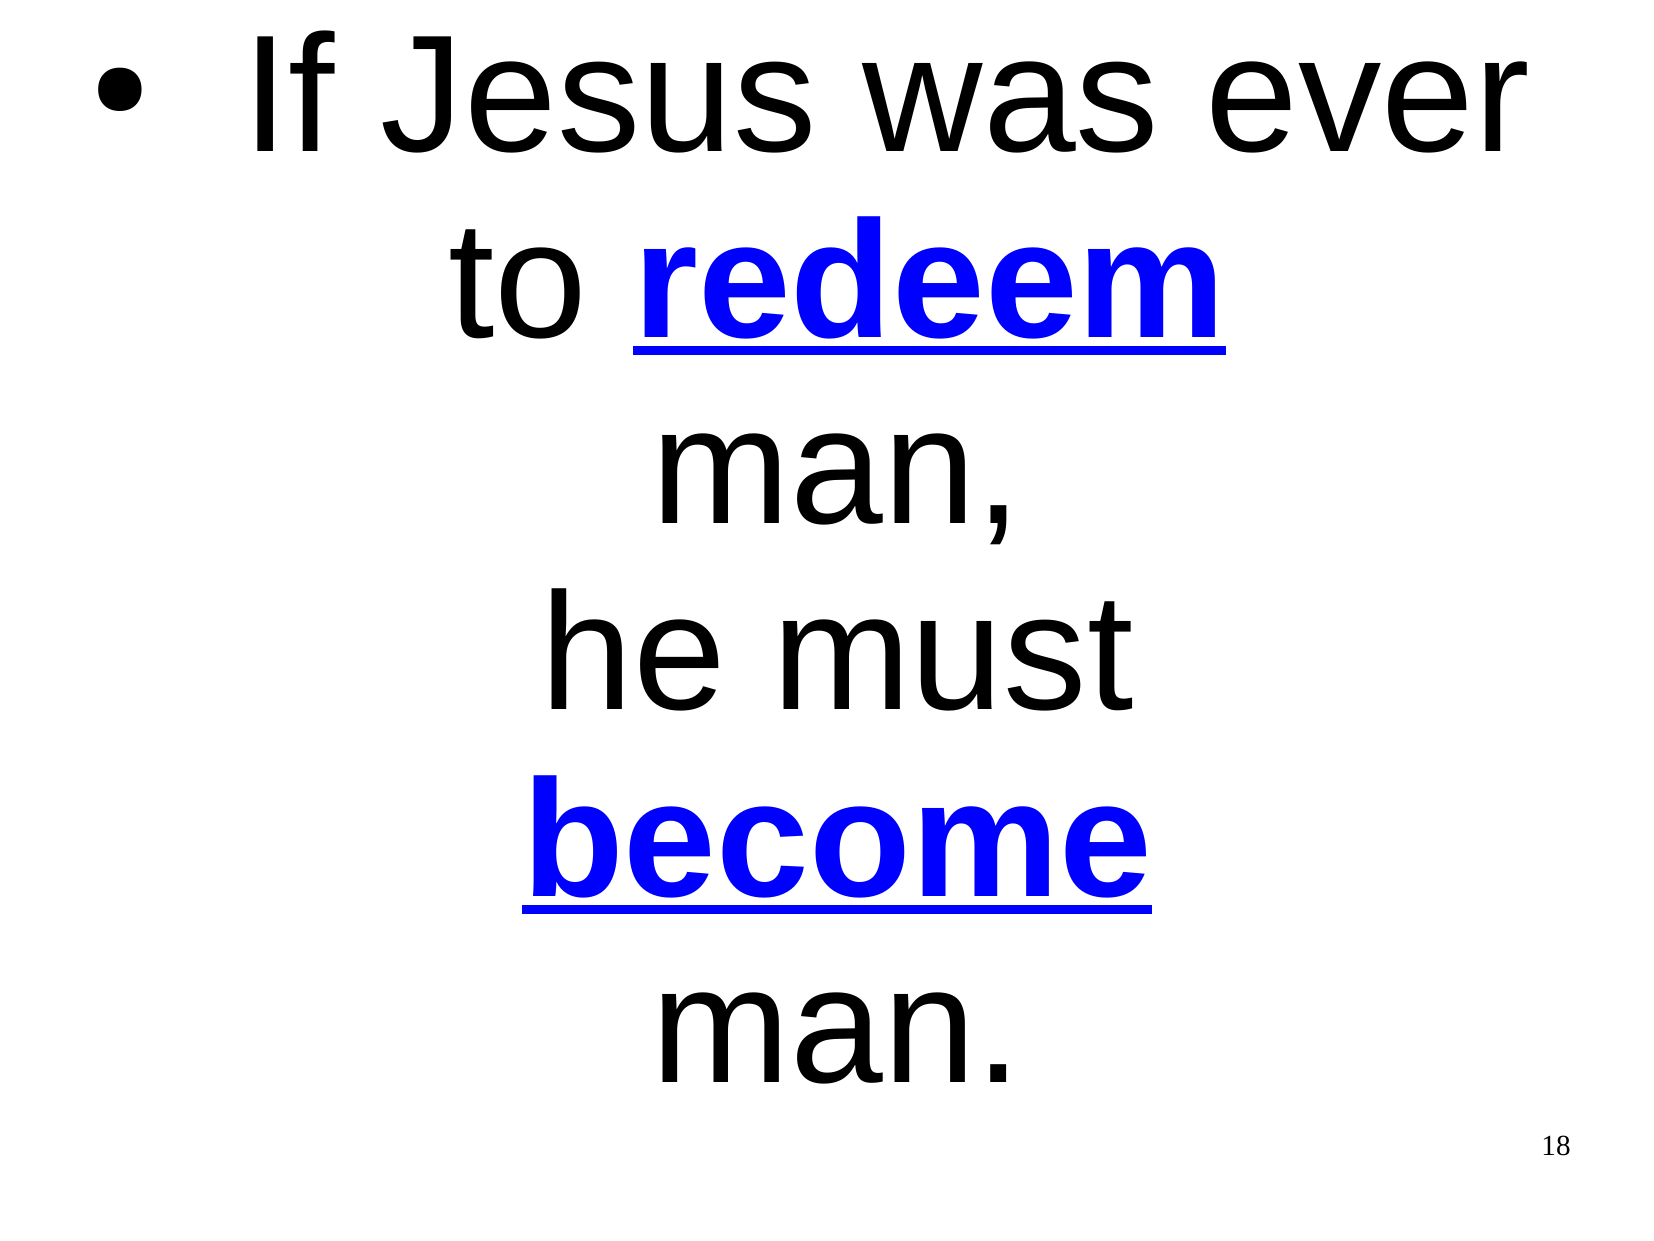

# If Jesus was ever to redeem man, he must become man.
18